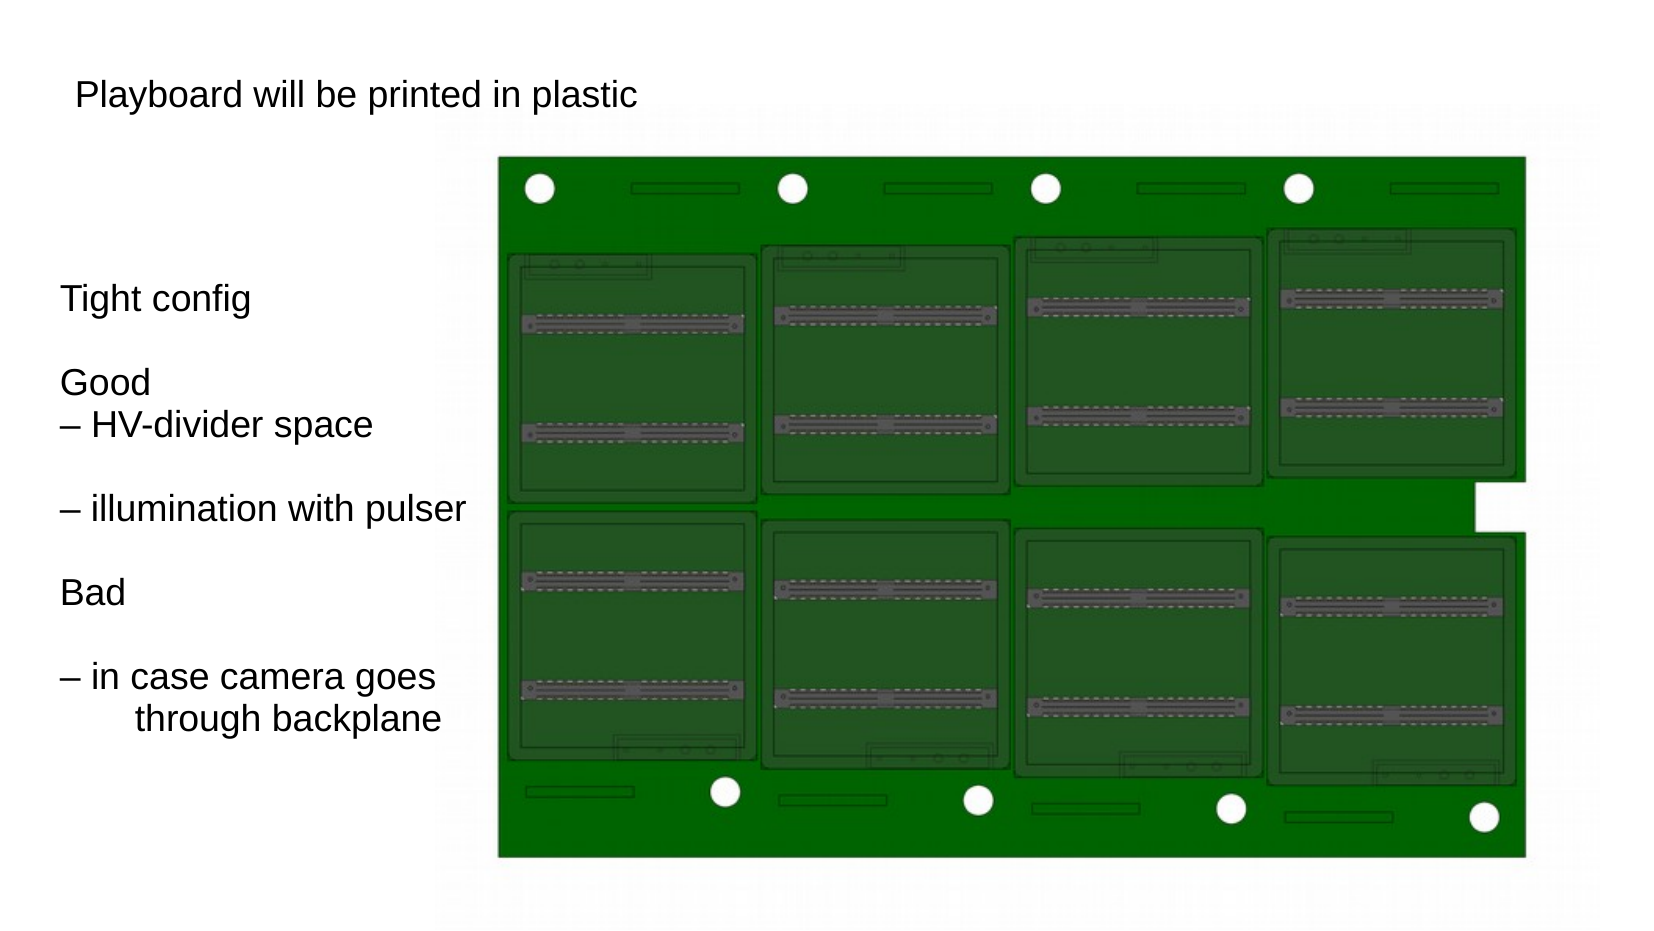

Playboard will be printed in plastic
Tight config
Good
– HV-divider space
– illumination with pulser
Bad
– in case camera goes
	through backplane
11